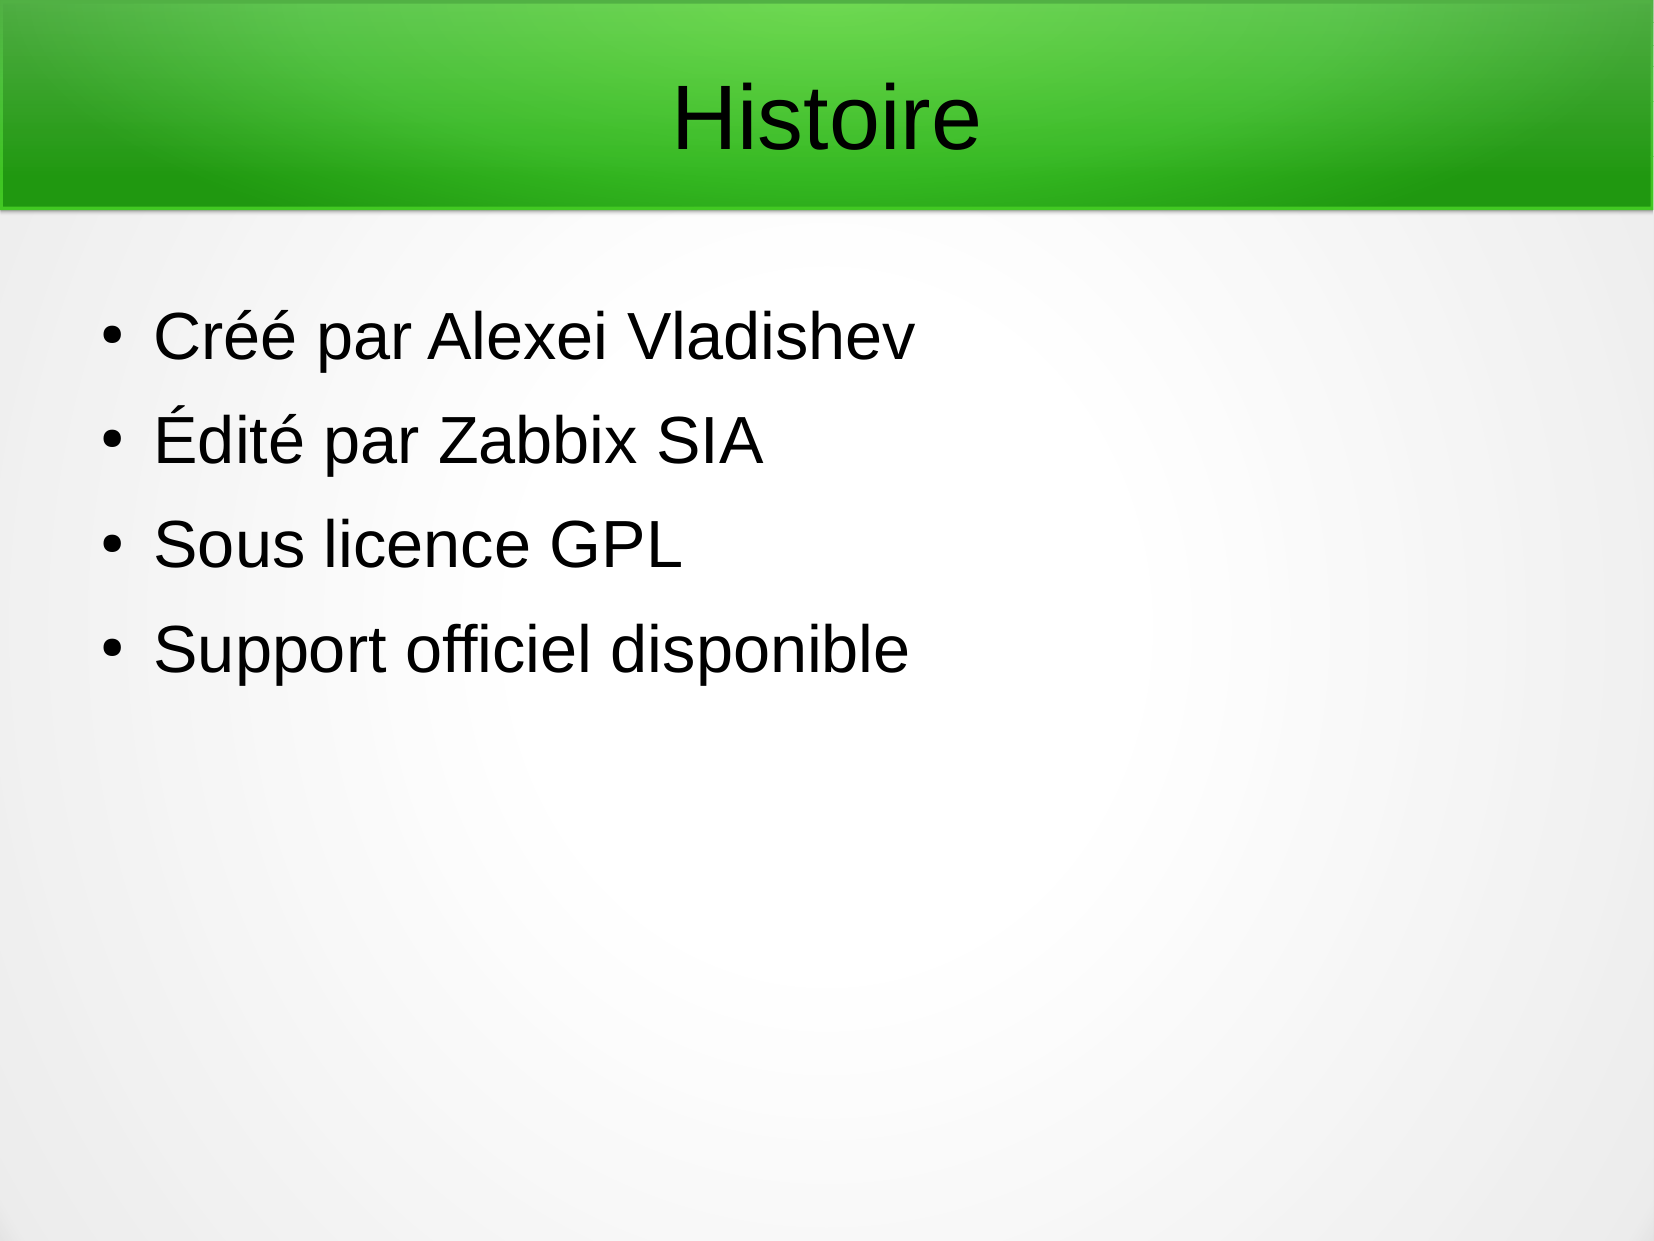

# Histoire
Créé par Alexei Vladishev
Édité par Zabbix SIA
Sous licence GPL
Support officiel disponible